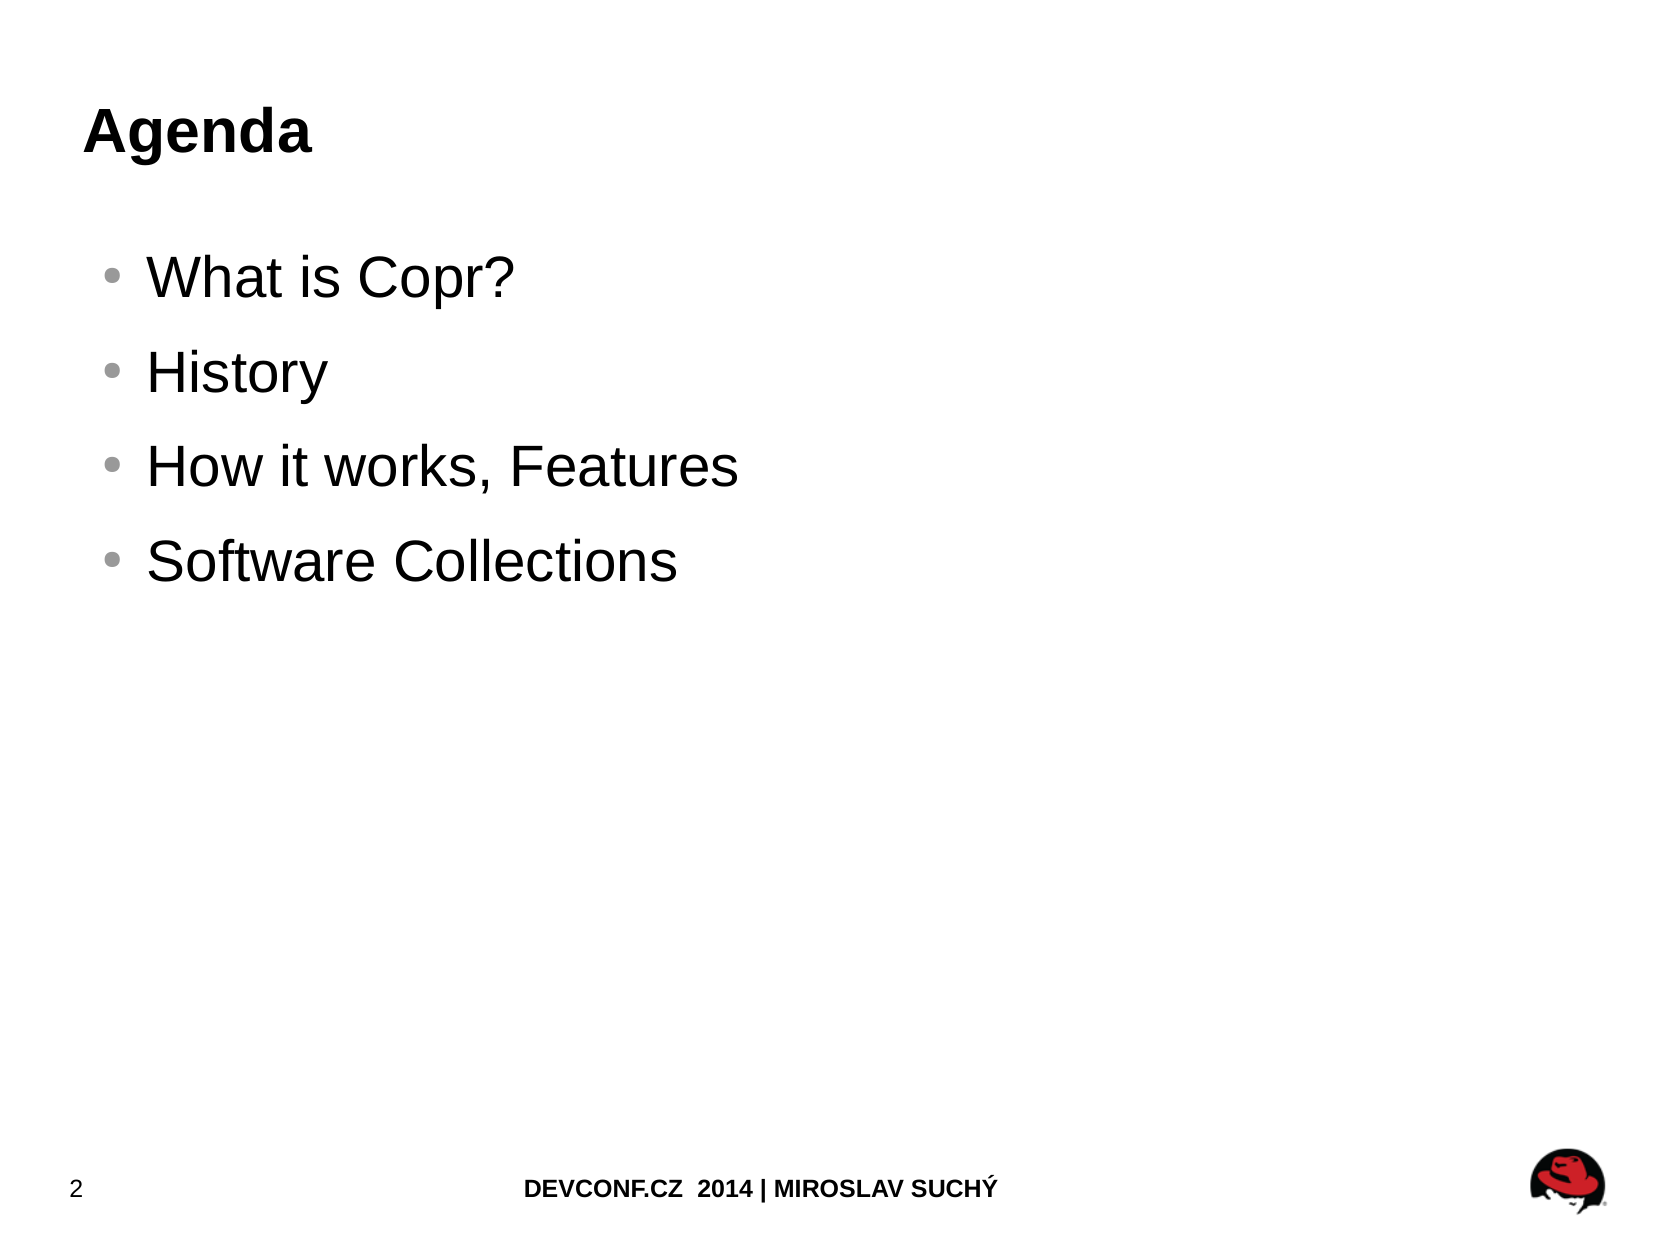

# Agenda
What is Copr?
History
How it works, Features
Software Collections